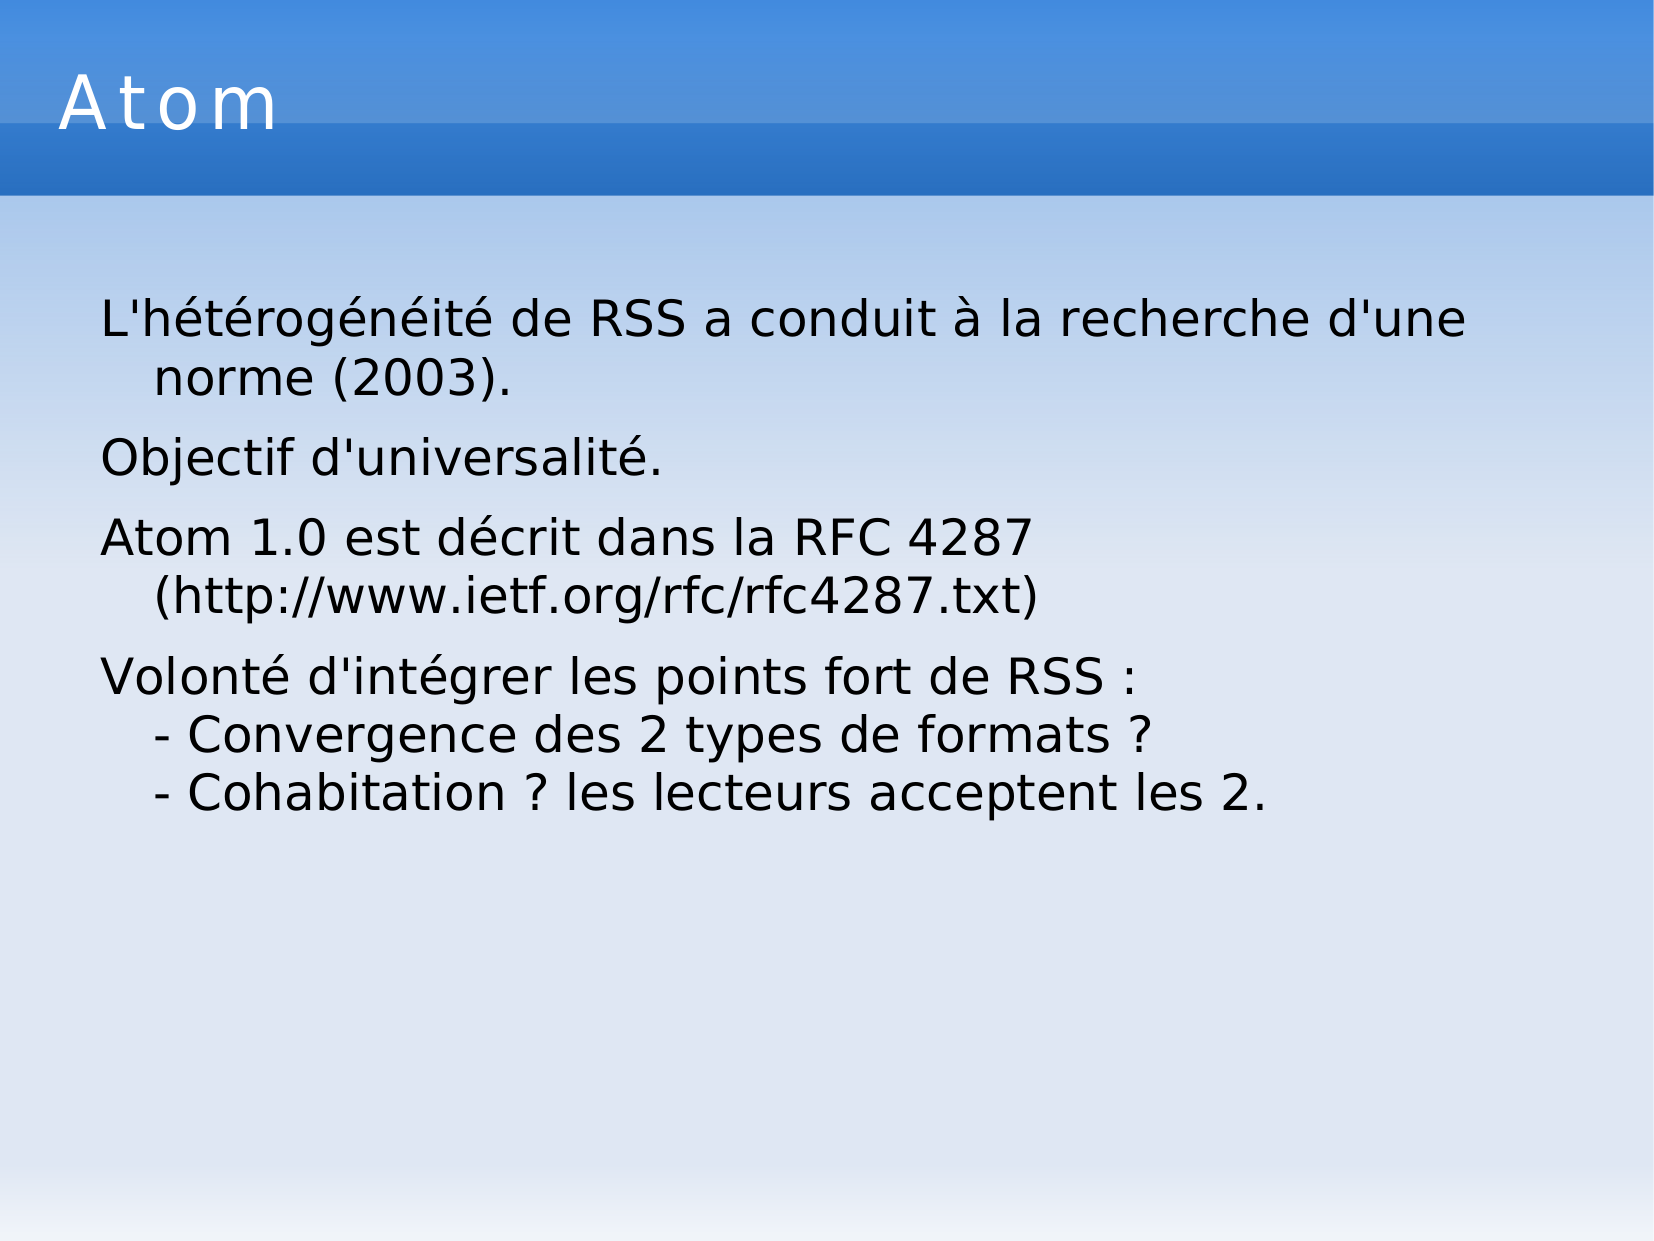

# Atom
L'hétérogénéité de RSS a conduit à la recherche d'une norme (2003).
Objectif d'universalité.
Atom 1.0 est décrit dans la RFC 4287 (http://www.ietf.org/rfc/rfc4287.txt)
Volonté d'intégrer les points fort de RSS :
- Convergence des 2 types de formats ?
- Cohabitation ? les lecteurs acceptent les 2.